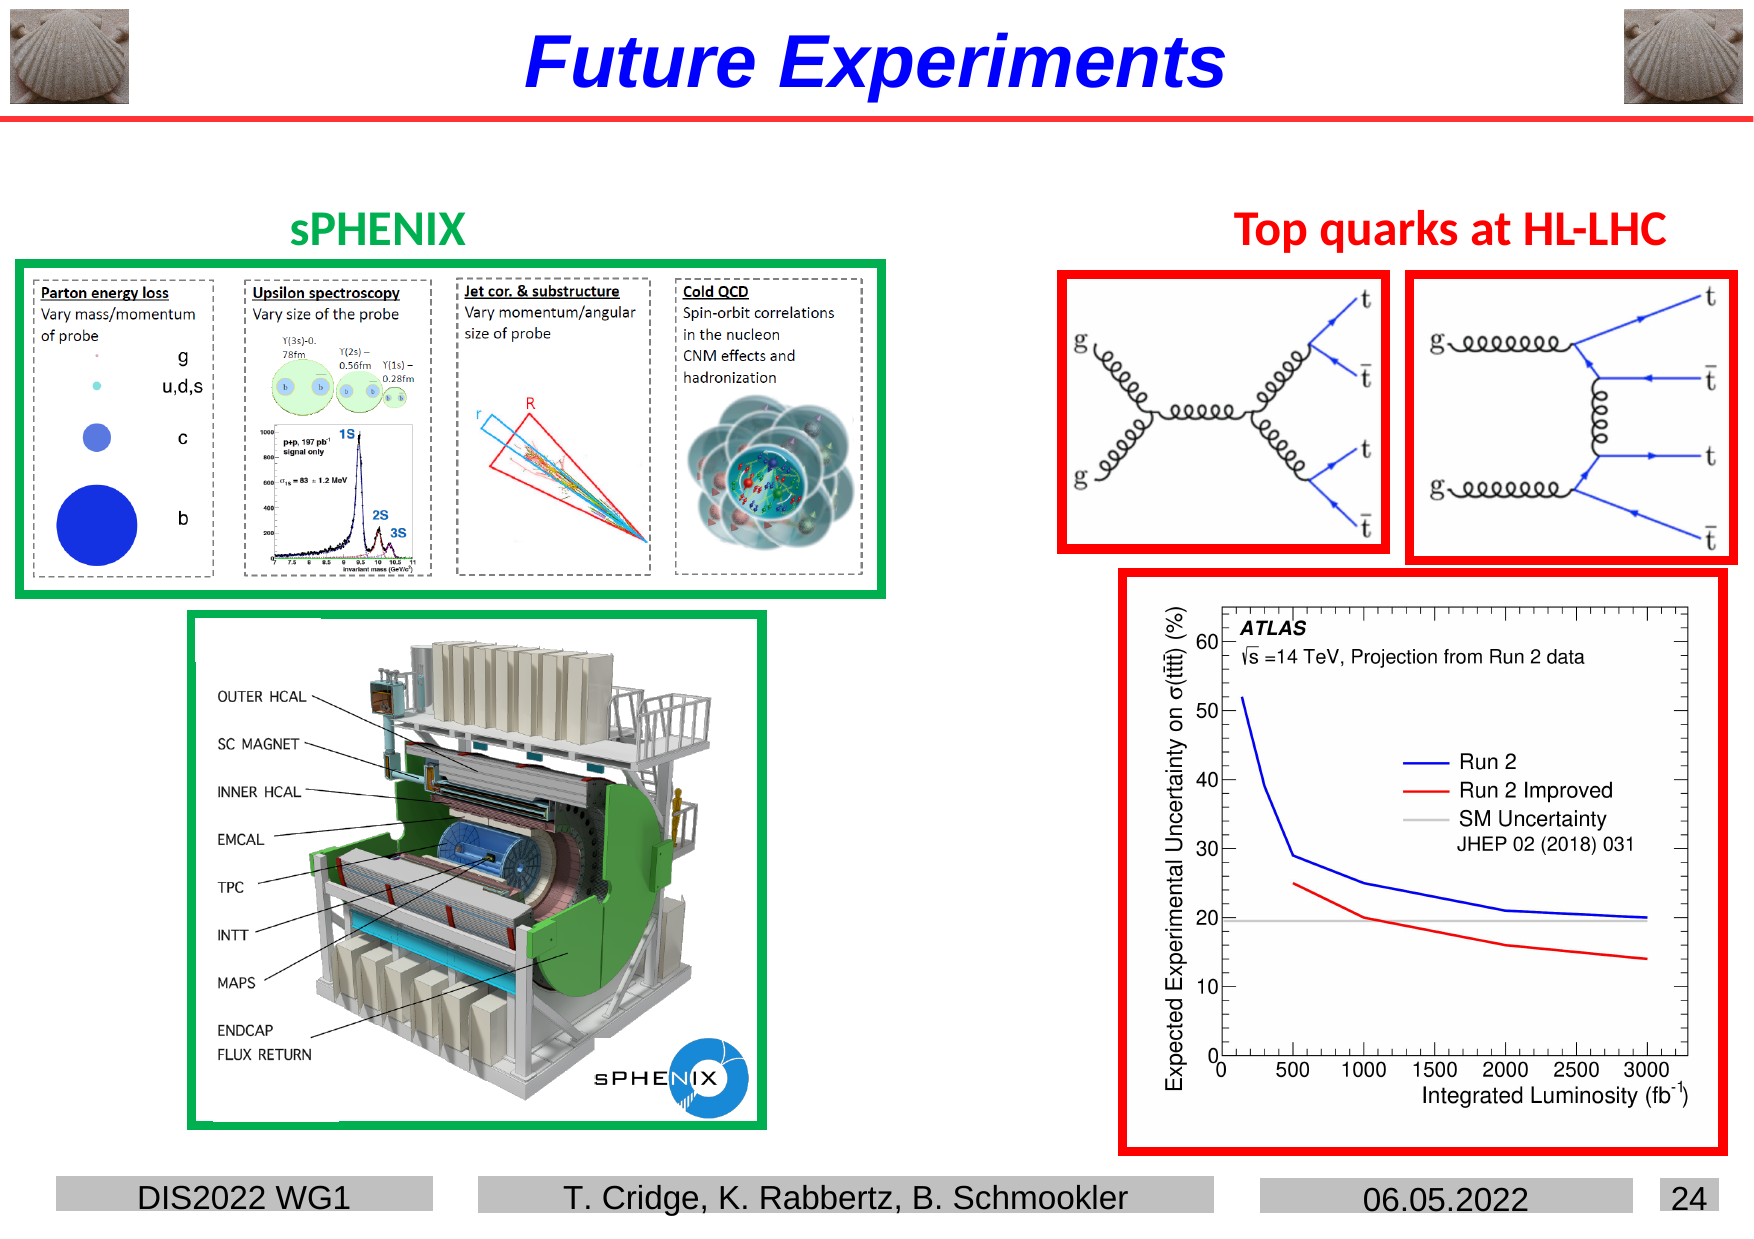

# Future Experiments
sPHENIX
Top quarks at HL-LHC